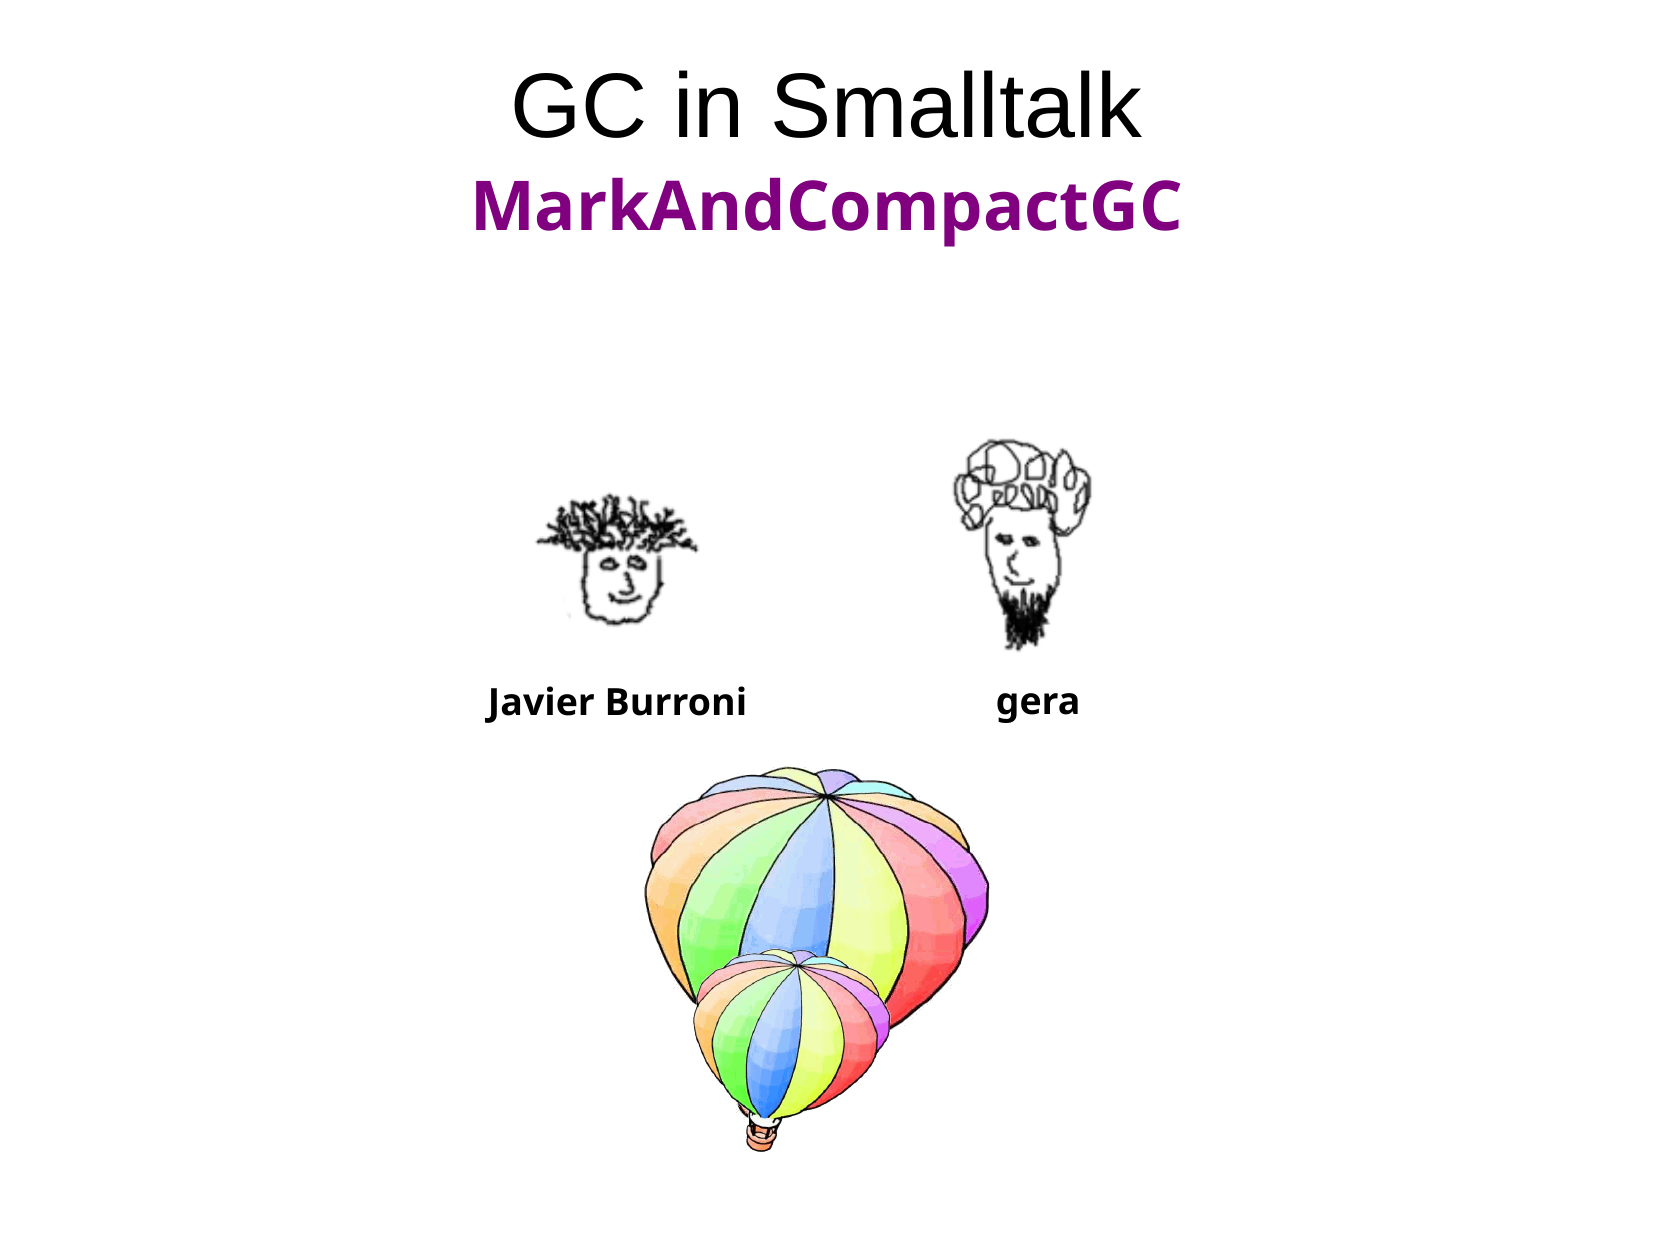

# GC in Smalltalk MarkAndCompactGC
gera
Javier Burroni